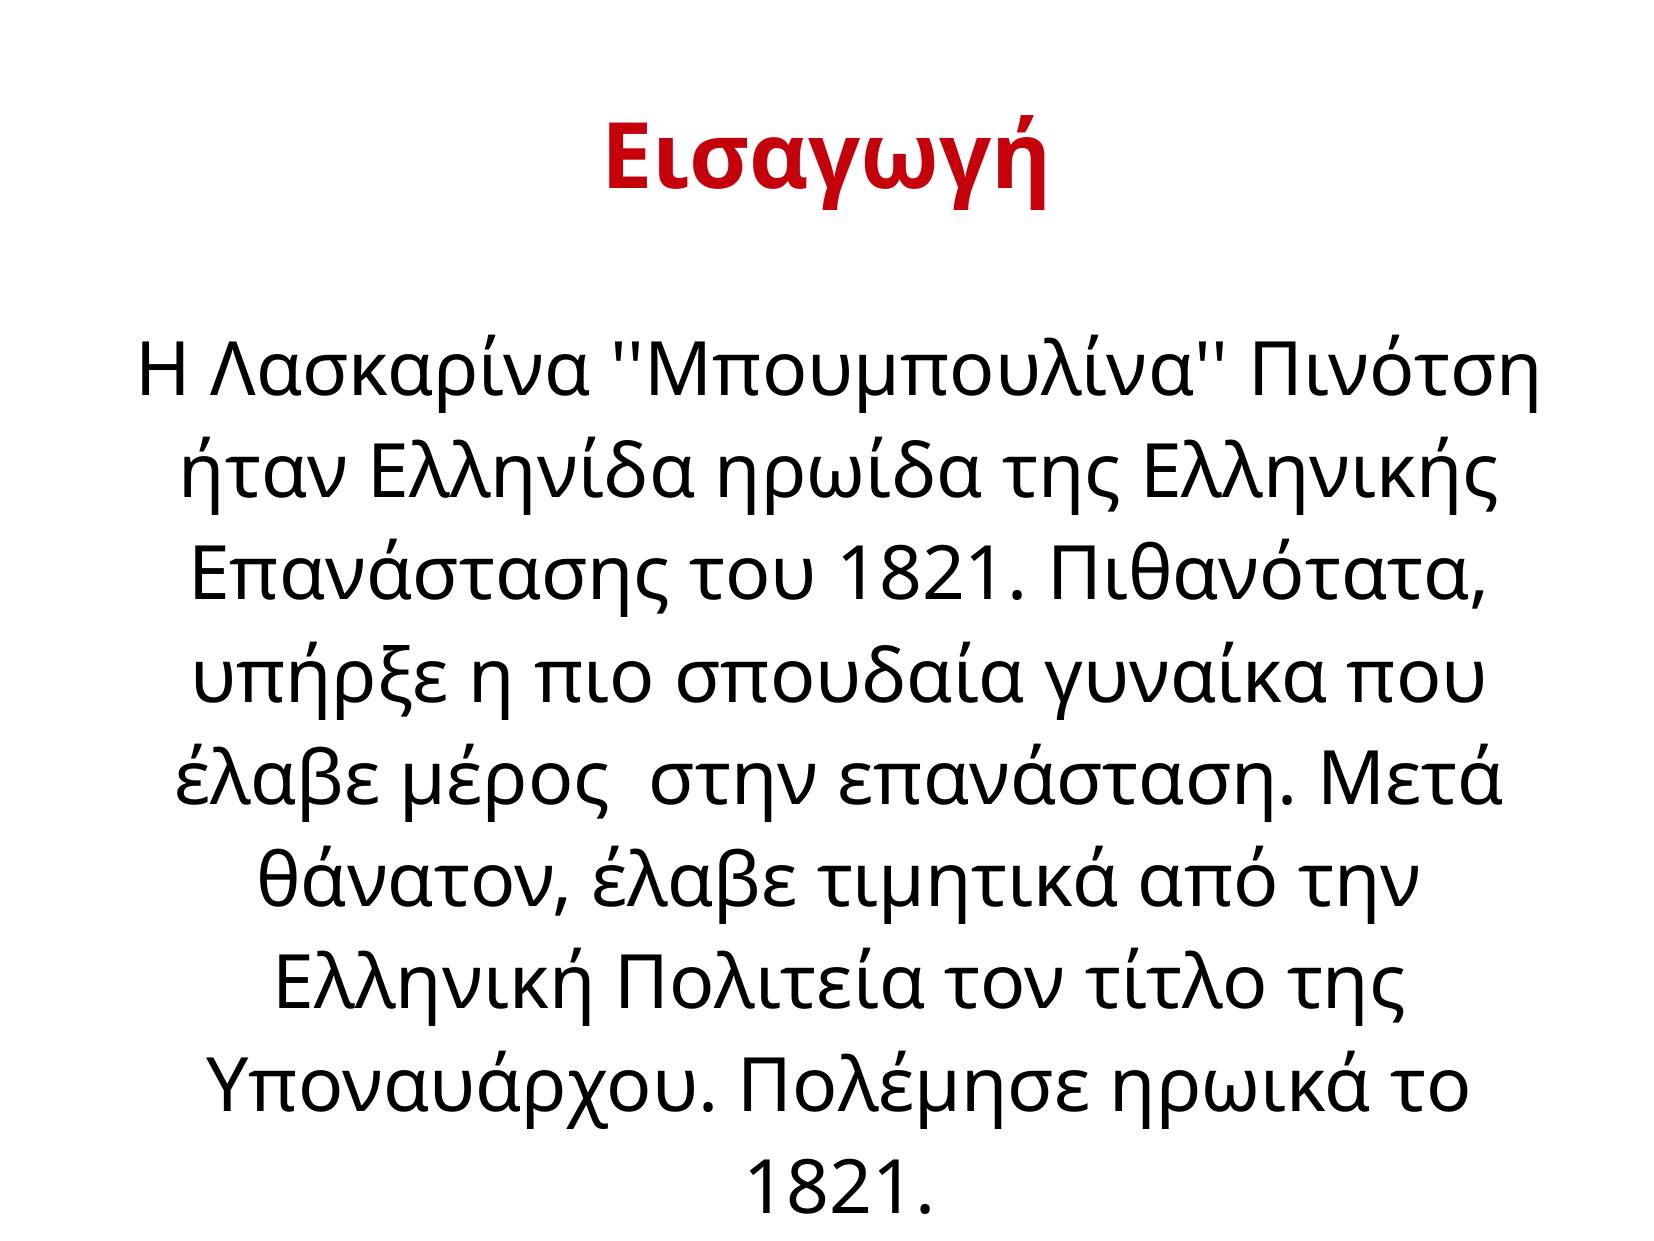

# Εισαγωγή
Η Λασκαρίνα ''Μπουμπουλίνα'' Πινότση ήταν Ελληνίδα ηρωίδα της Ελληνικής Επανάστασης του 1821. Πιθανότατα, υπήρξε η πιο σπουδαία γυναίκα που έλαβε μέρος στην επανάσταση. Μετά θάνατον, έλαβε τιμητικά από την Ελληνική Πολιτεία τον τίτλο της Υποναυάρχου. Πολέμησε ηρωικά το 1821.